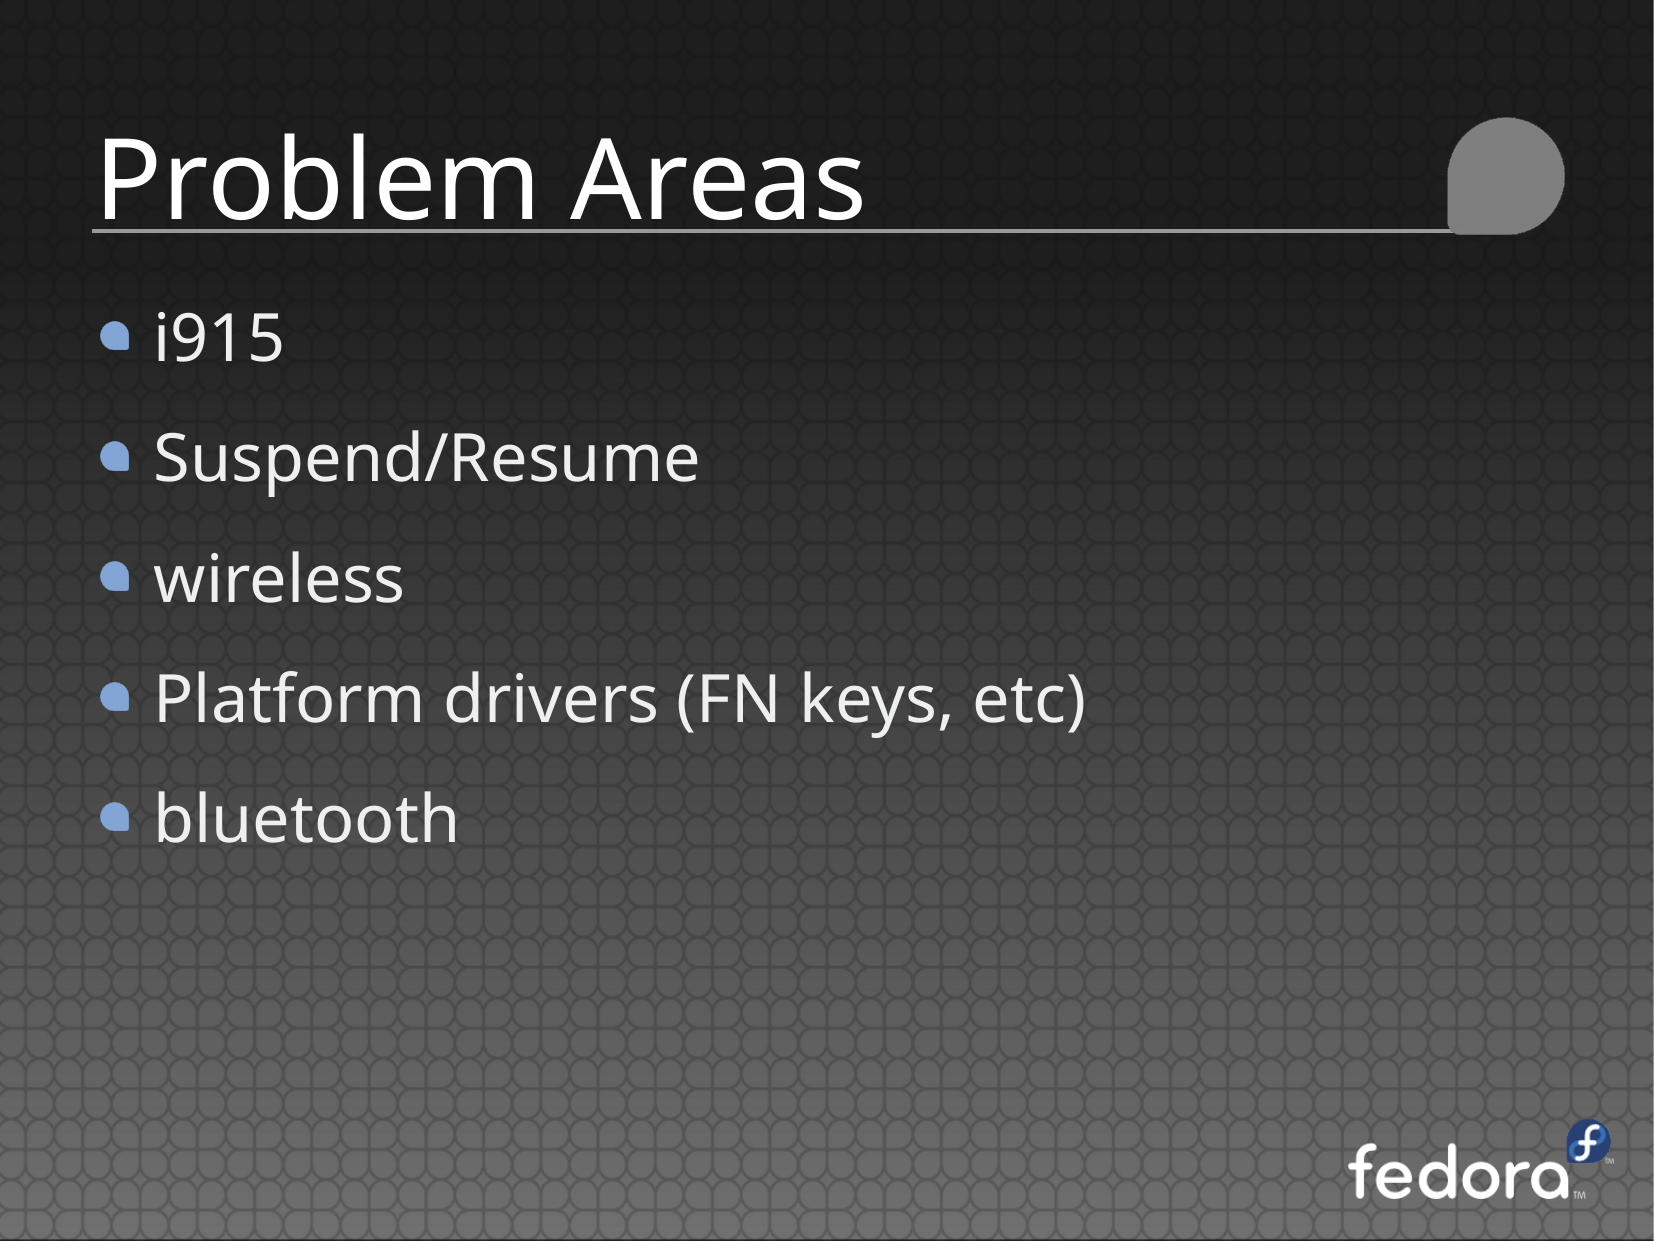

Problem Areas
# i915
Suspend/Resume
wireless
Platform drivers (FN keys, etc)
bluetooth